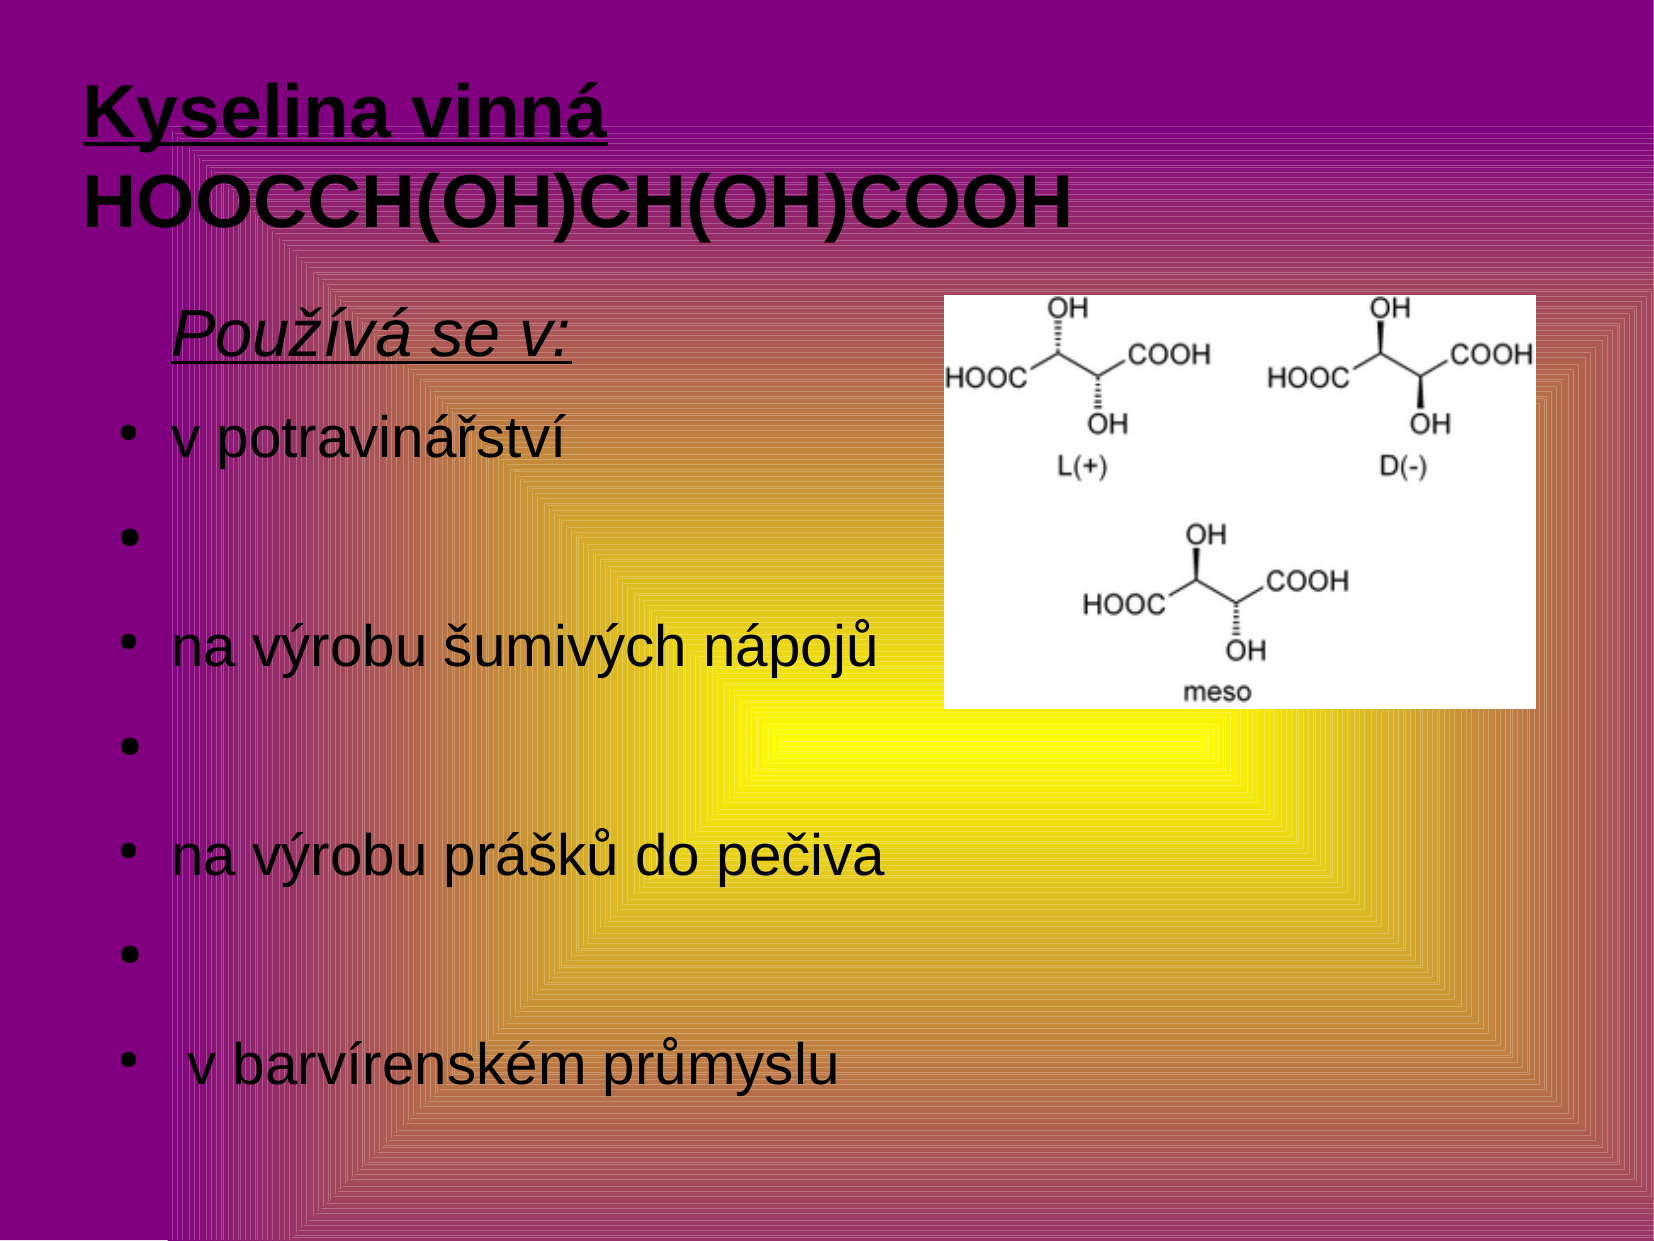

# Kyselina vinná HOOCCH(OH)CH(OH)COOH
Používá se v:
v potravinářství
na výrobu šumivých nápojů
na výrobu prášků do pečiva
 v barvírenském průmyslu